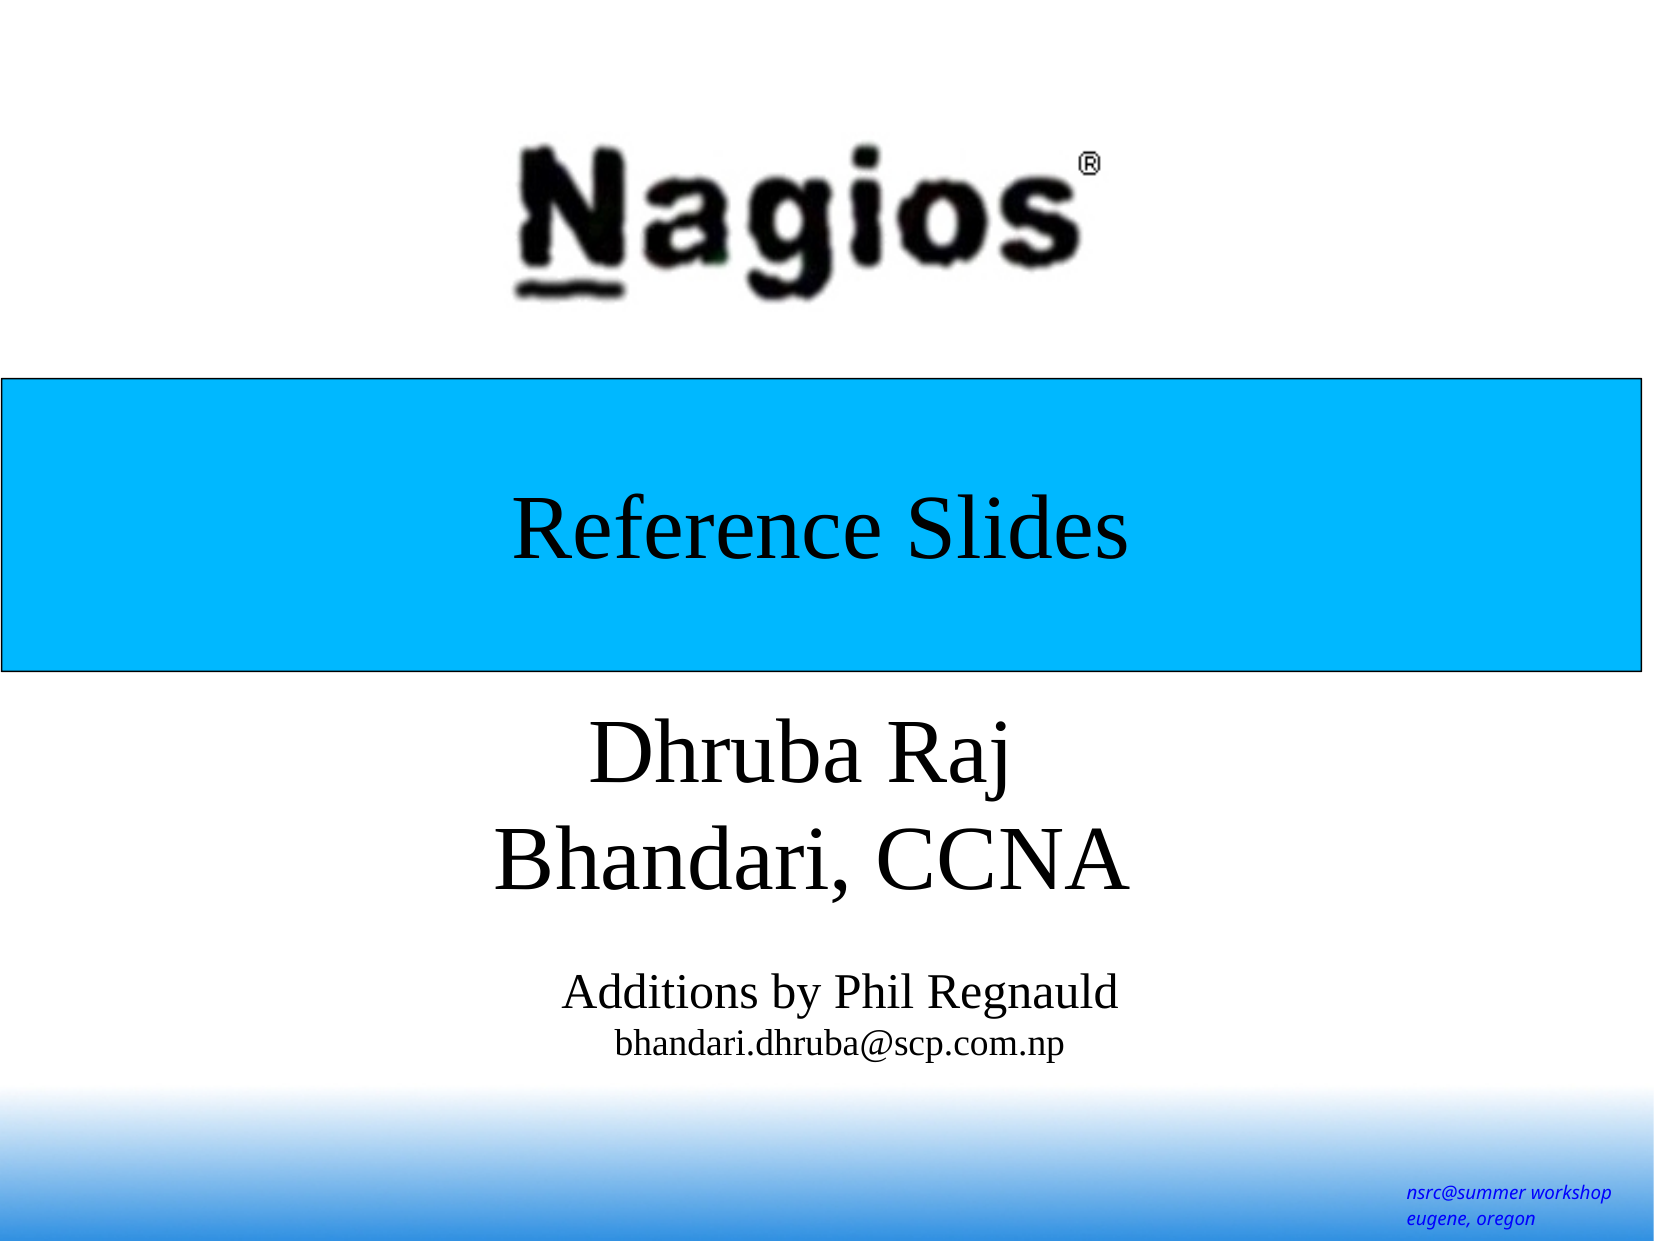

Reference Slides
Dhruba Raj
 Bhandari, CCNA
Additions by Phil Regnauld
bhandari.dhruba@scp.com.np